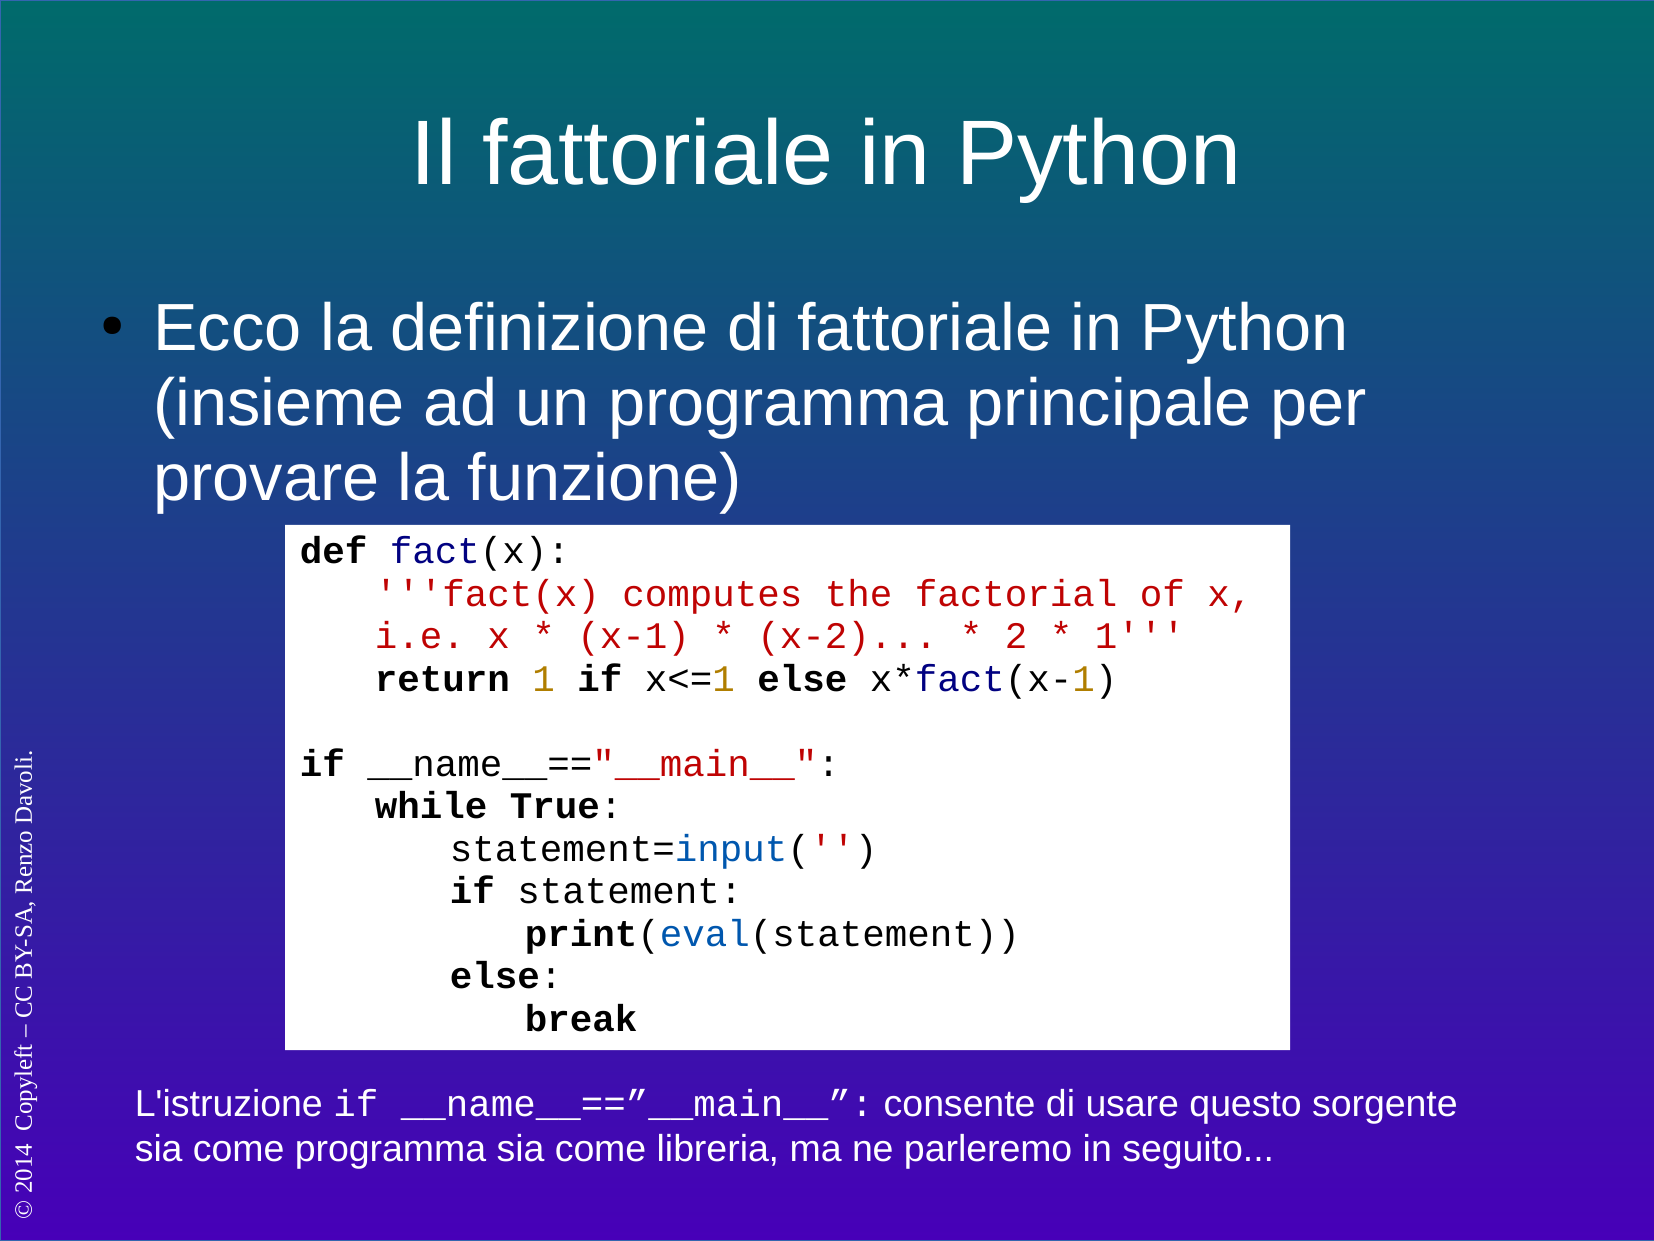

# Il fattoriale in Python
Ecco la definizione di fattoriale in Python (insieme ad un programma principale per provare la funzione)
def fact(x):
	'''fact(x) computes the factorial of x,
	i.e. x * (x-1) * (x-2)... * 2 * 1'''
	return 1 if x<=1 else x*fact(x-1)
if __name__=="__main__":
	while True:
		statement=input('')
		if statement:
			print(eval(statement))
		else:
			break
L'istruzione if __name__==”__main__”: consente di usare questo sorgente sia come programma sia come libreria, ma ne parleremo in seguito...